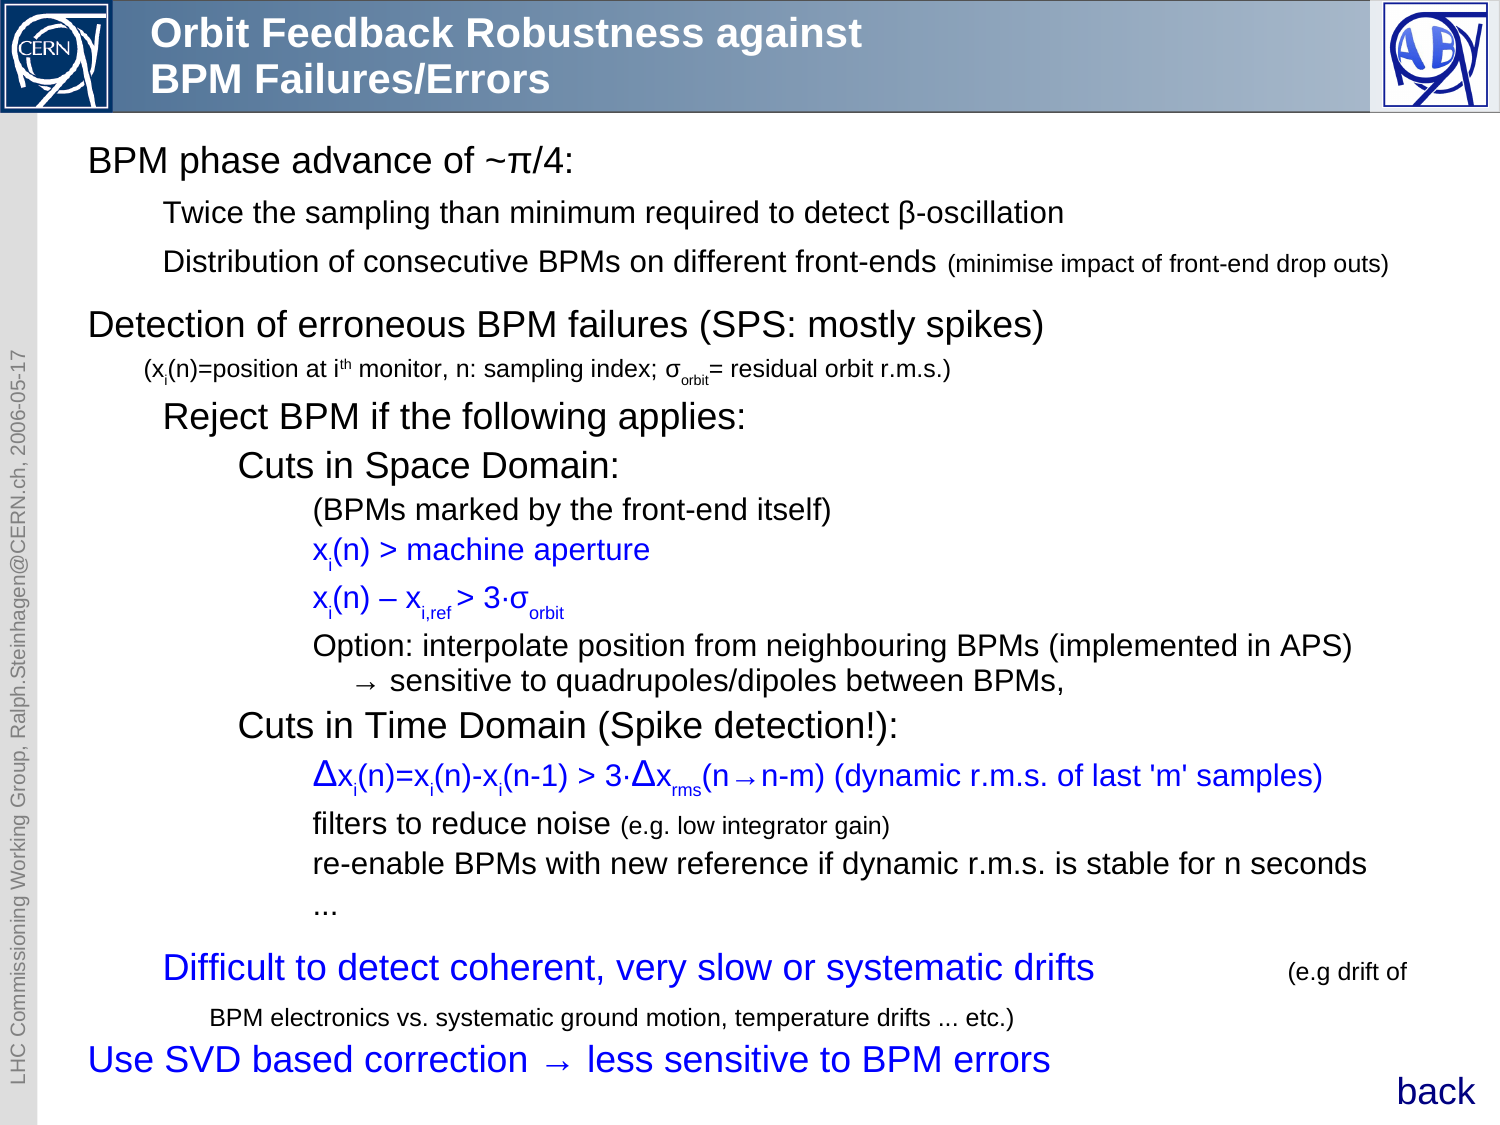

# Orbit Feedback Robustness against BPM Failures/Errors
BPM phase advance of ~π/4:
Twice the sampling than minimum required to detect β-oscillation
Distribution of consecutive BPMs on different front-ends (minimise impact of front-end drop outs)
Detection of erroneous BPM failures (SPS: mostly spikes)			(xi(n)=position at ith monitor, n: sampling index; σorbit= residual orbit r.m.s.)
Reject BPM if the following applies:
Cuts in Space Domain:
(BPMs marked by the front-end itself)
xi(n) > machine aperture
xi(n) – xi,ref > 3∙σorbit
Option: interpolate position from neighbouring BPMs (implemented in APS)	→ sensitive to quadrupoles/dipoles between BPMs,
Cuts in Time Domain (Spike detection!):
Δxi(n)=xi(n)-xi(n-1) > 3∙Δxrms(n→n-m) (dynamic r.m.s. of last 'm' samples)
filters to reduce noise (e.g. low integrator gain)
re-enable BPMs with new reference if dynamic r.m.s. is stable for n seconds
...
Difficult to detect coherent, very slow or systematic drifts		(e.g drift of BPM electronics vs. systematic ground motion, temperature drifts ... etc.)
Use SVD based correction → less sensitive to BPM errors
back